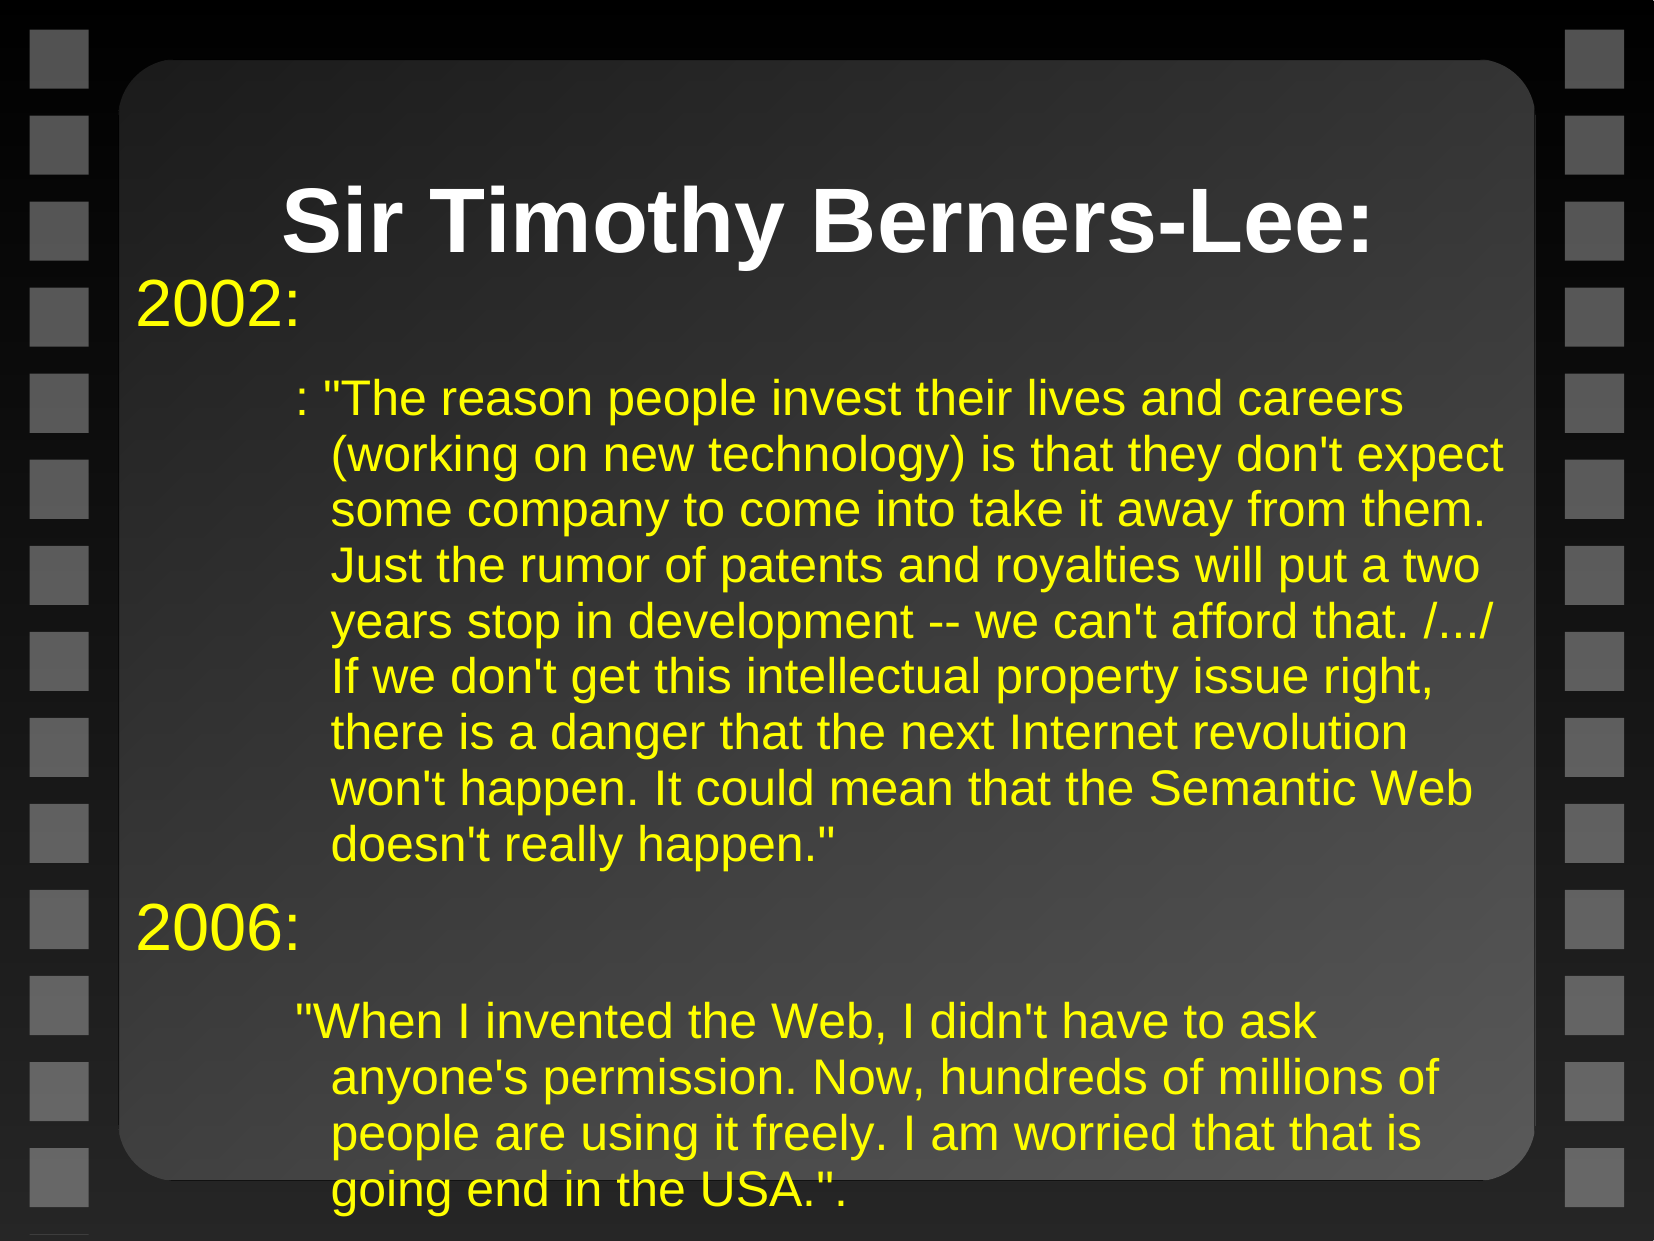

# Sir Timothy Berners-Lee:
2002:
: "The reason people invest their lives and careers (working on new technology) is that they don't expect some company to come into take it away from them. Just the rumor of patents and royalties will put a two years stop in development -- we can't afford that. /.../ If we don't get this intellectual property issue right, there is a danger that the next Internet revolution won't happen. It could mean that the Semantic Web doesn't really happen."
2006:
"When I invented the Web, I didn't have to ask anyone's permission. Now, hundreds of millions of people are using it freely. I am worried that that is going end in the USA.".